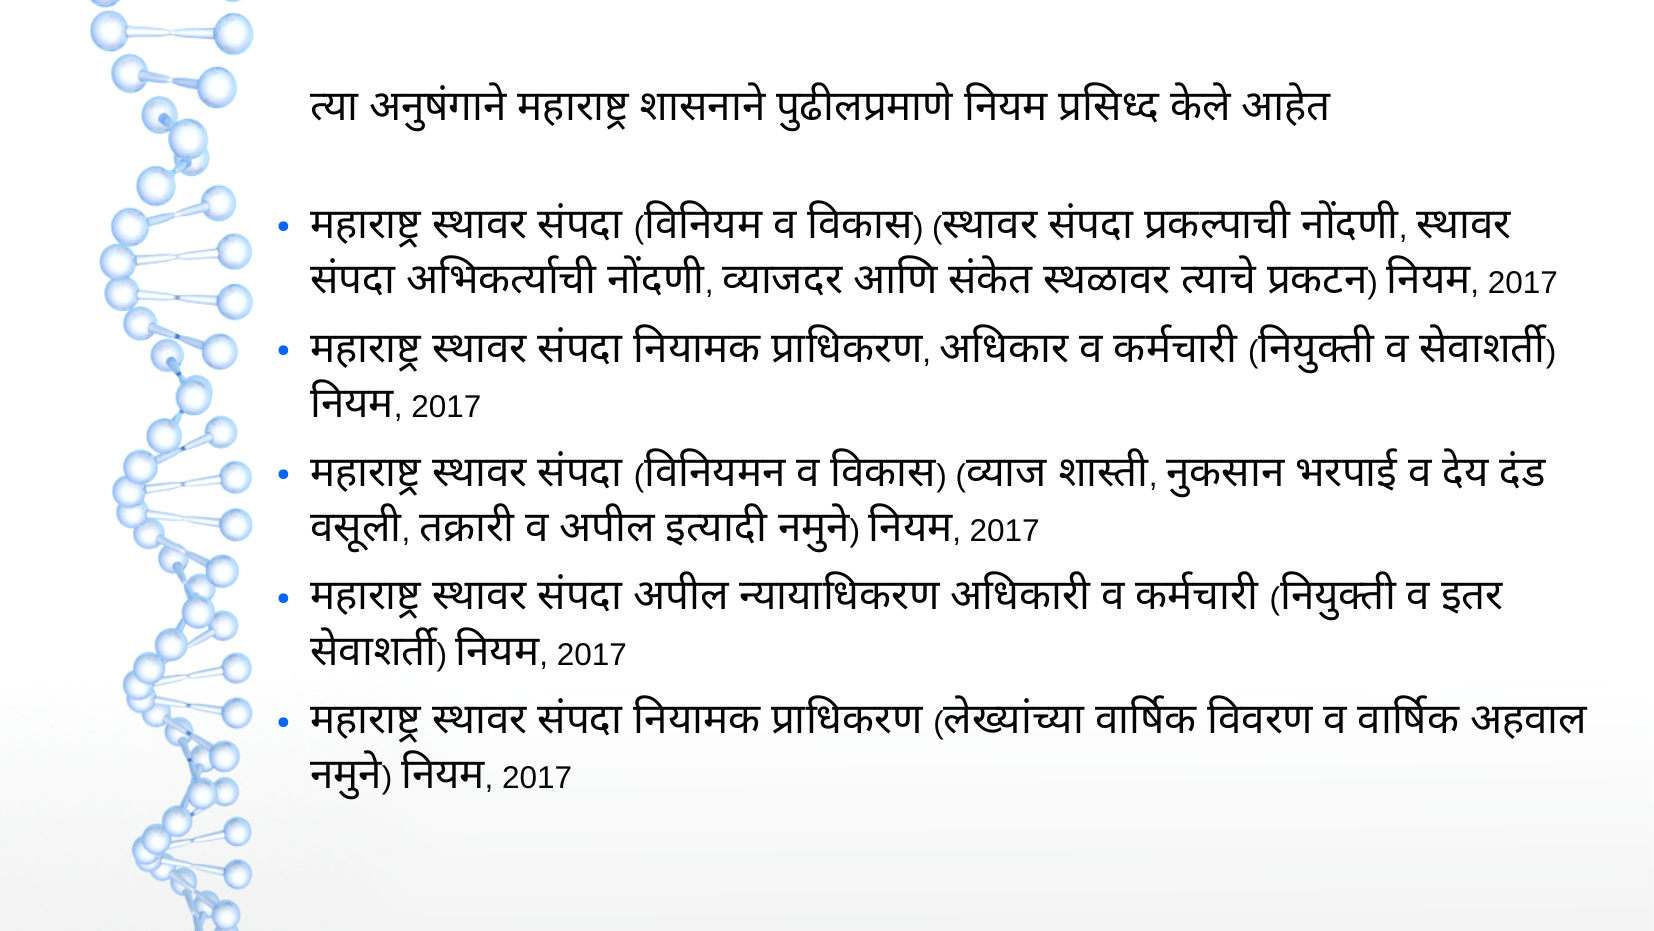

# त्या अनुषंगाने महाराष्ट्र शासनाने पुढीलप्रमाणे नियम प्रसिध्द केले आहेत
महाराष्ट्र स्थावर संपदा (विनियम व विकास) (स्थावर संपदा प्रकल्पाची नोंदणी, स्थावर संपदा अभिकर्त्याची नोंदणी, व्याजदर आणि संकेत स्थळावर त्याचे प्रकटन) नियम, 2017
महाराष्ट्र स्थावर संपदा नियामक प्राधिकरण, अधिकार व कर्मचारी (नियुक्ती व सेवाशर्ती) नियम, 2017
महाराष्ट्र स्थावर संपदा (विनियमन व विकास) (व्याज शास्ती, नुकसान भरपाई व देय दंड वसूली, तक्रारी व अपील इत्यादी नमुने) नियम, 2017
महाराष्ट्र स्थावर संपदा अपील न्यायाधिकरण अधिकारी व कर्मचारी (नियुक्ती व इतर सेवाशर्ती) नियम, 2017
महाराष्ट्र स्थावर संपदा नियामक प्राधिकरण (लेख्यांच्या वार्षिक विवरण व वार्षिक अहवाल नमुने) नियम, 2017